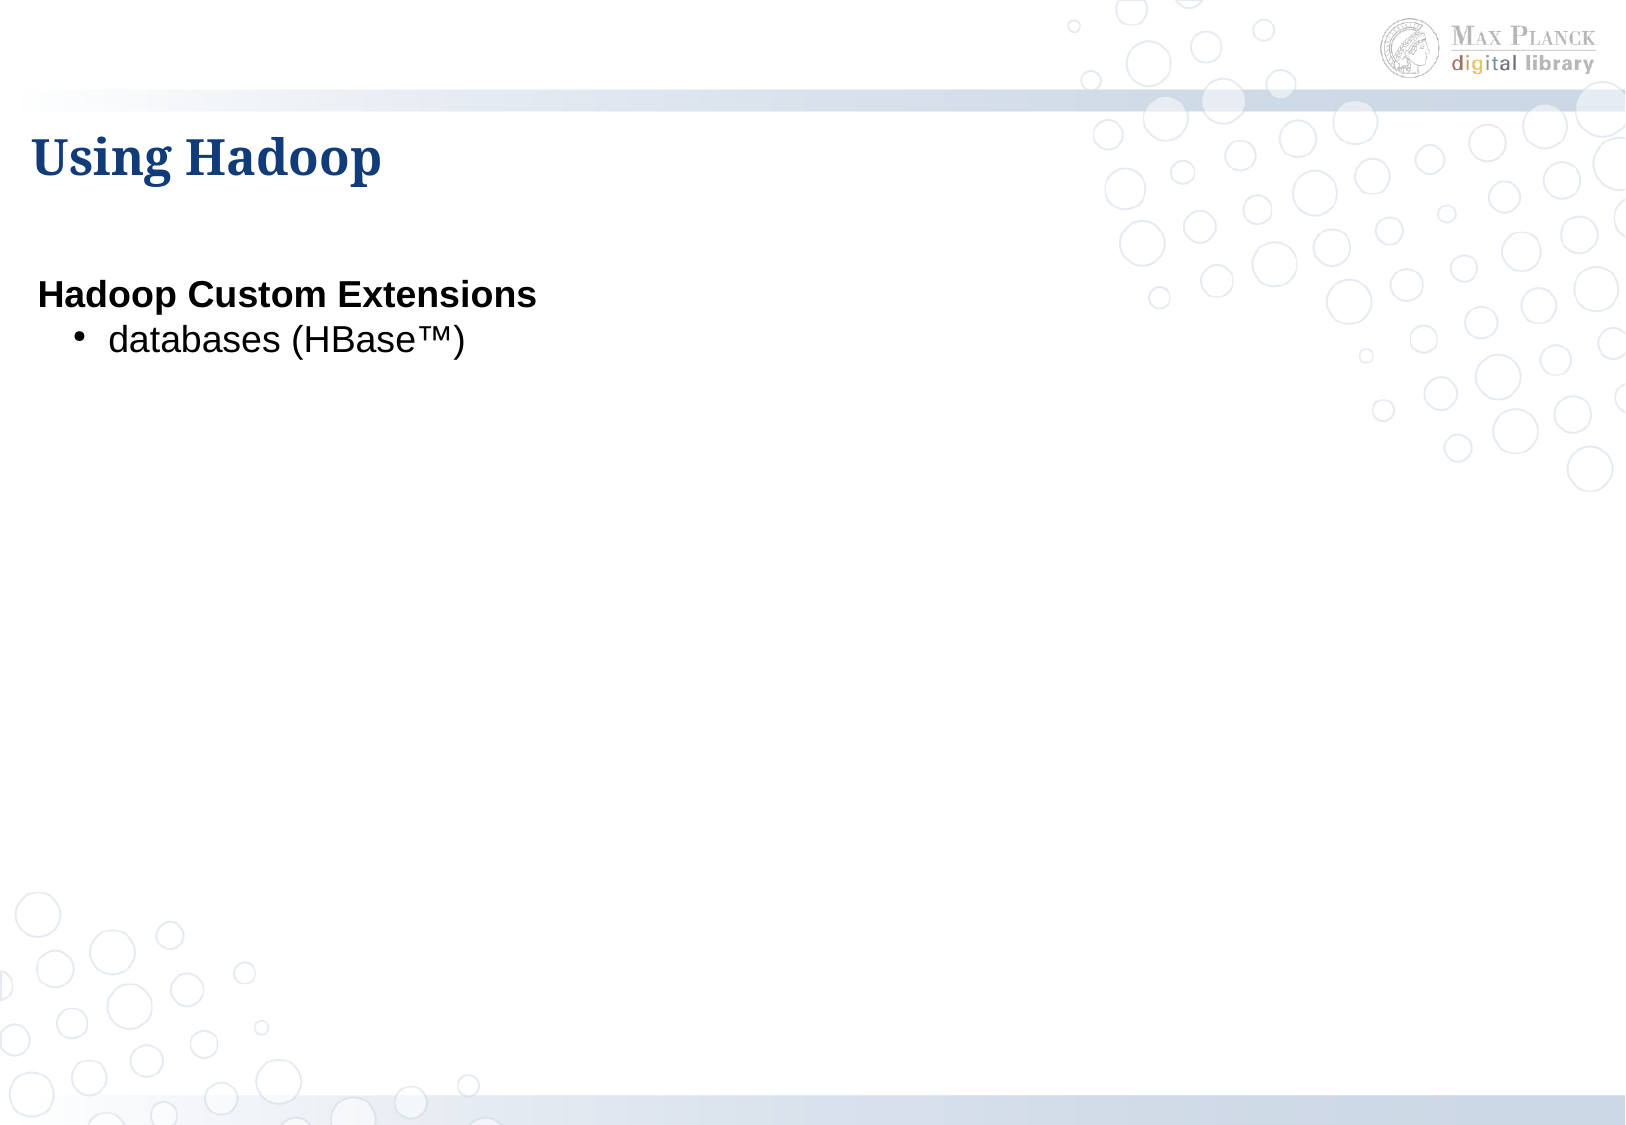

# Using Hadoop
Hadoop Custom Extensions
databases (HBase™)